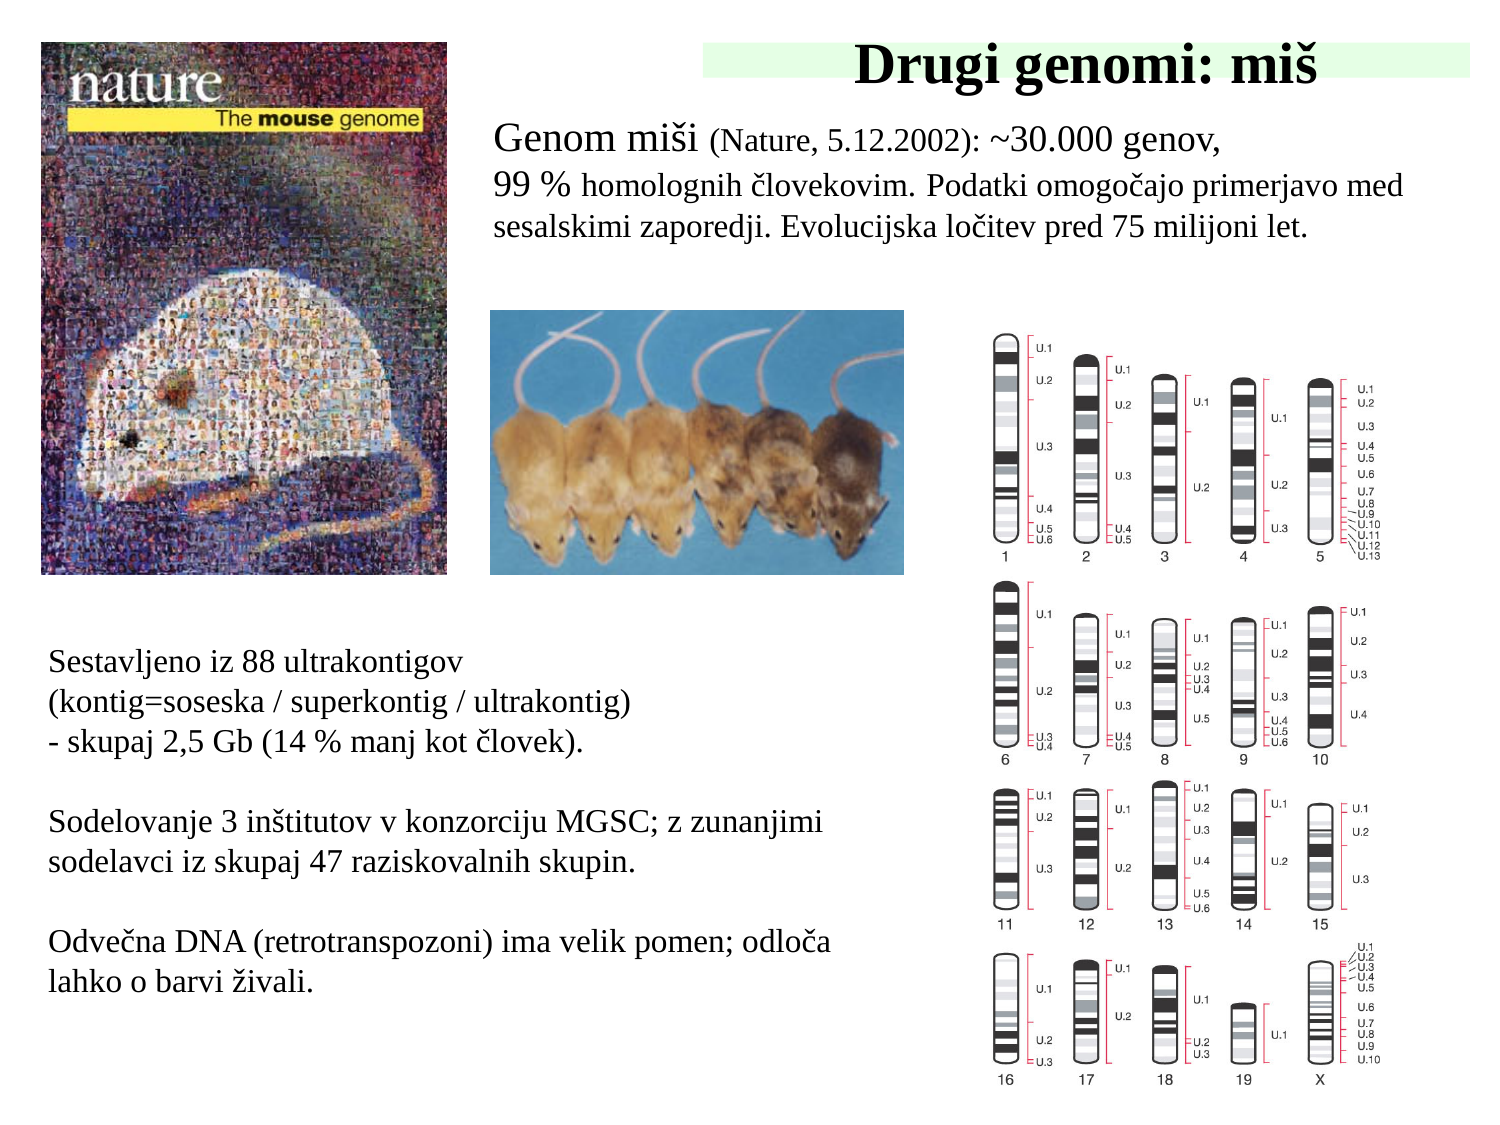

# Drugi genomi: miš
Genom miši (Nature, 5.12.2002): ~30.000 genov,
99 % homolognih človekovim. Podatki omogočajo primerjavo med sesalskimi zaporedji. Evolucijska ločitev pred 75 milijoni let.
Sestavljeno iz 88 ultrakontigov
(kontig=soseska / superkontig / ultrakontig)
- skupaj 2,5 Gb (14 % manj kot človek).
Sodelovanje 3 inštitutov v konzorciju MGSC; z zunanjimi sodelavci iz skupaj 47 raziskovalnih skupin.
Odvečna DNA (retrotranspozoni) ima velik pomen; odloča lahko o barvi živali.